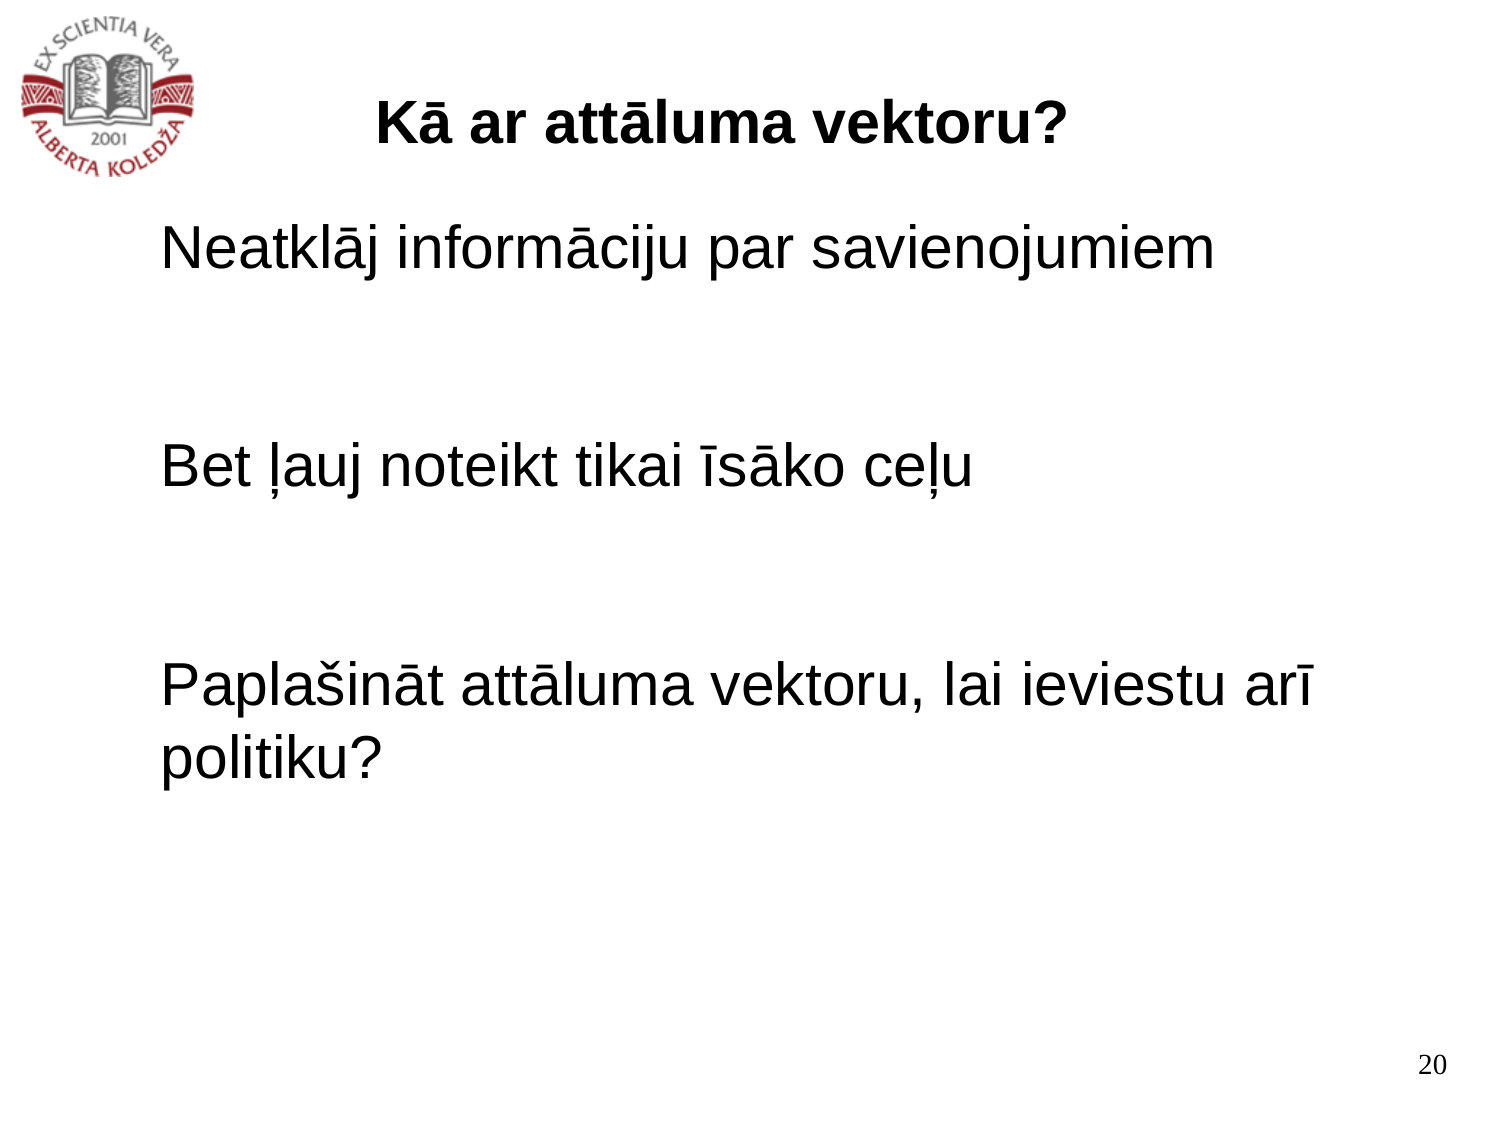

# Kā ar attāluma vektoru?
Neatklāj informāciju par savienojumiem
Bet ļauj noteikt tikai īsāko ceļu
Paplašināt attāluma vektoru, lai ieviestu arī politiku?